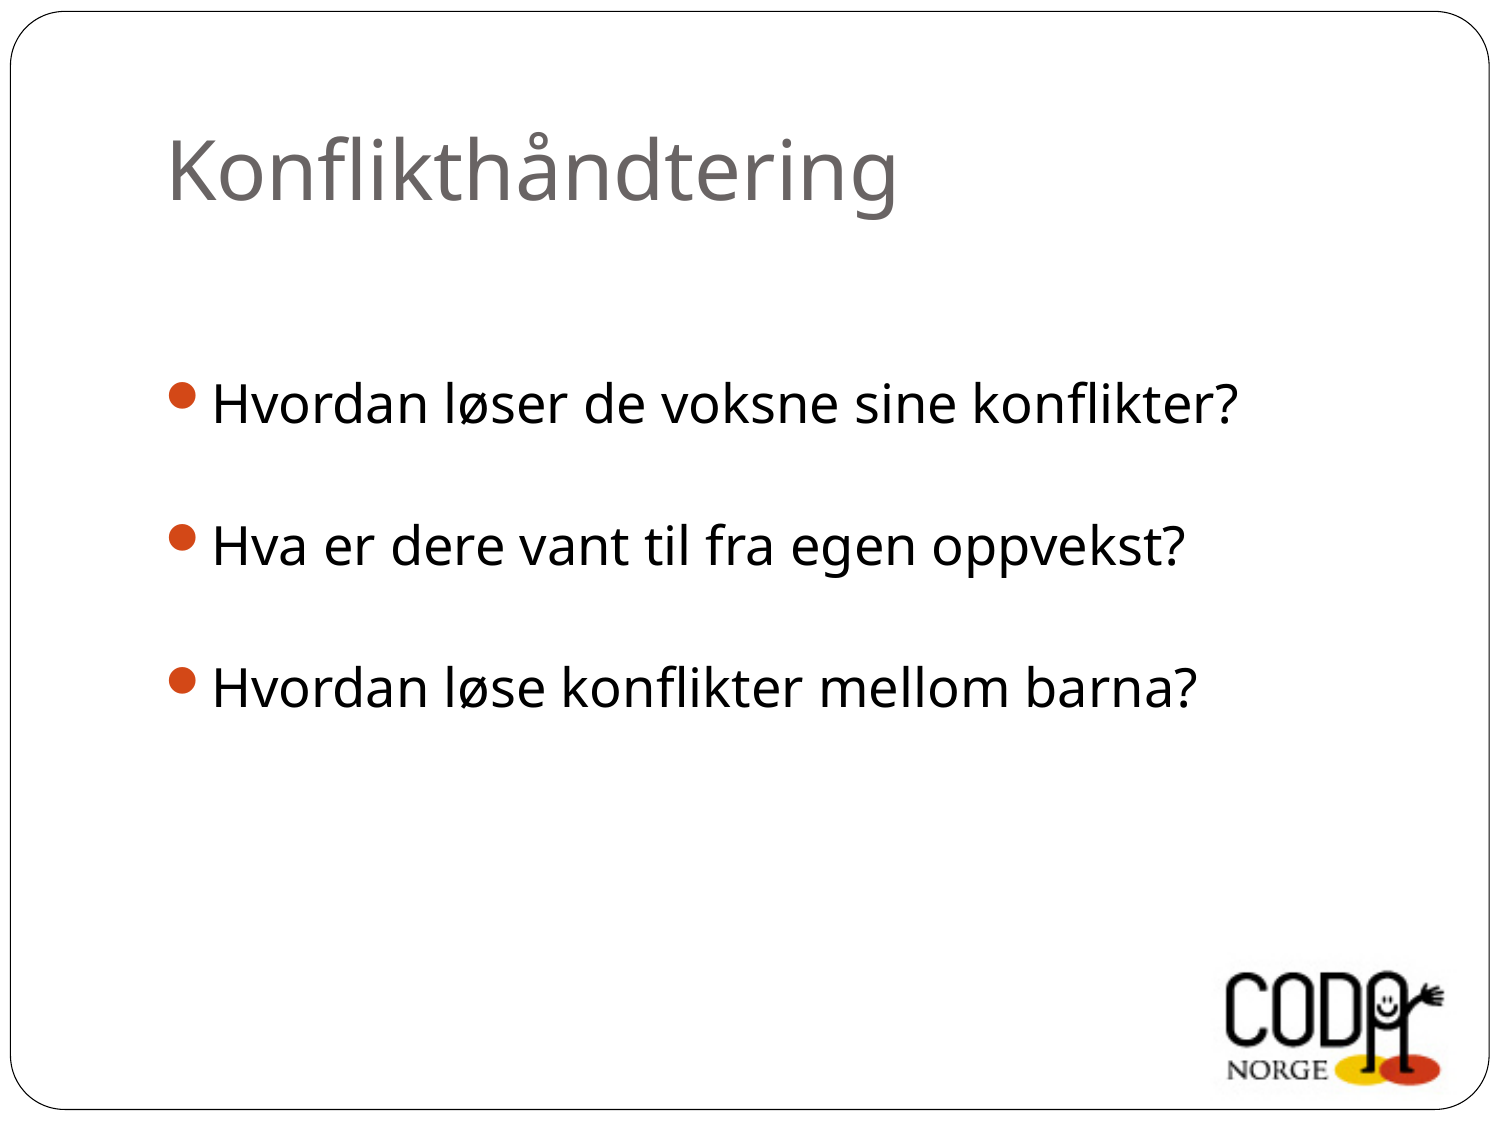

# Konflikthåndtering
Hvordan løser de voksne sine konflikter?
Hva er dere vant til fra egen oppvekst?
Hvordan løse konflikter mellom barna?